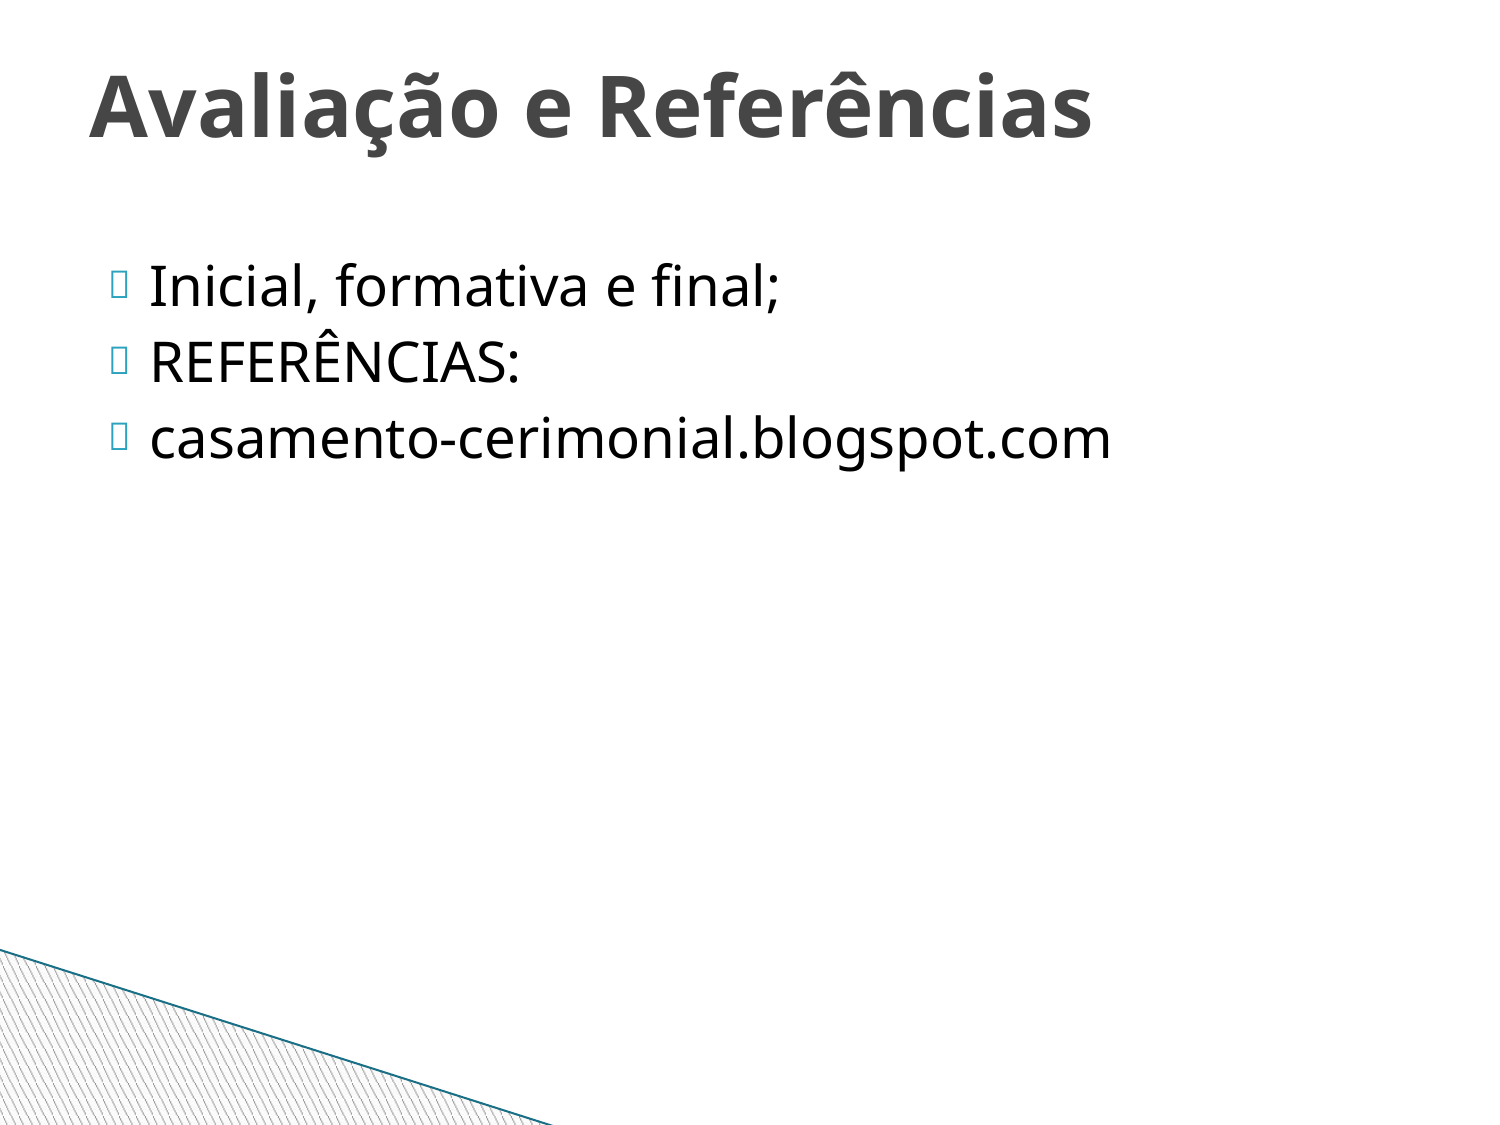

# Avaliação e Referências
Inicial, formativa e final;
REFERÊNCIAS:
casamento-cerimonial.blogspot.com